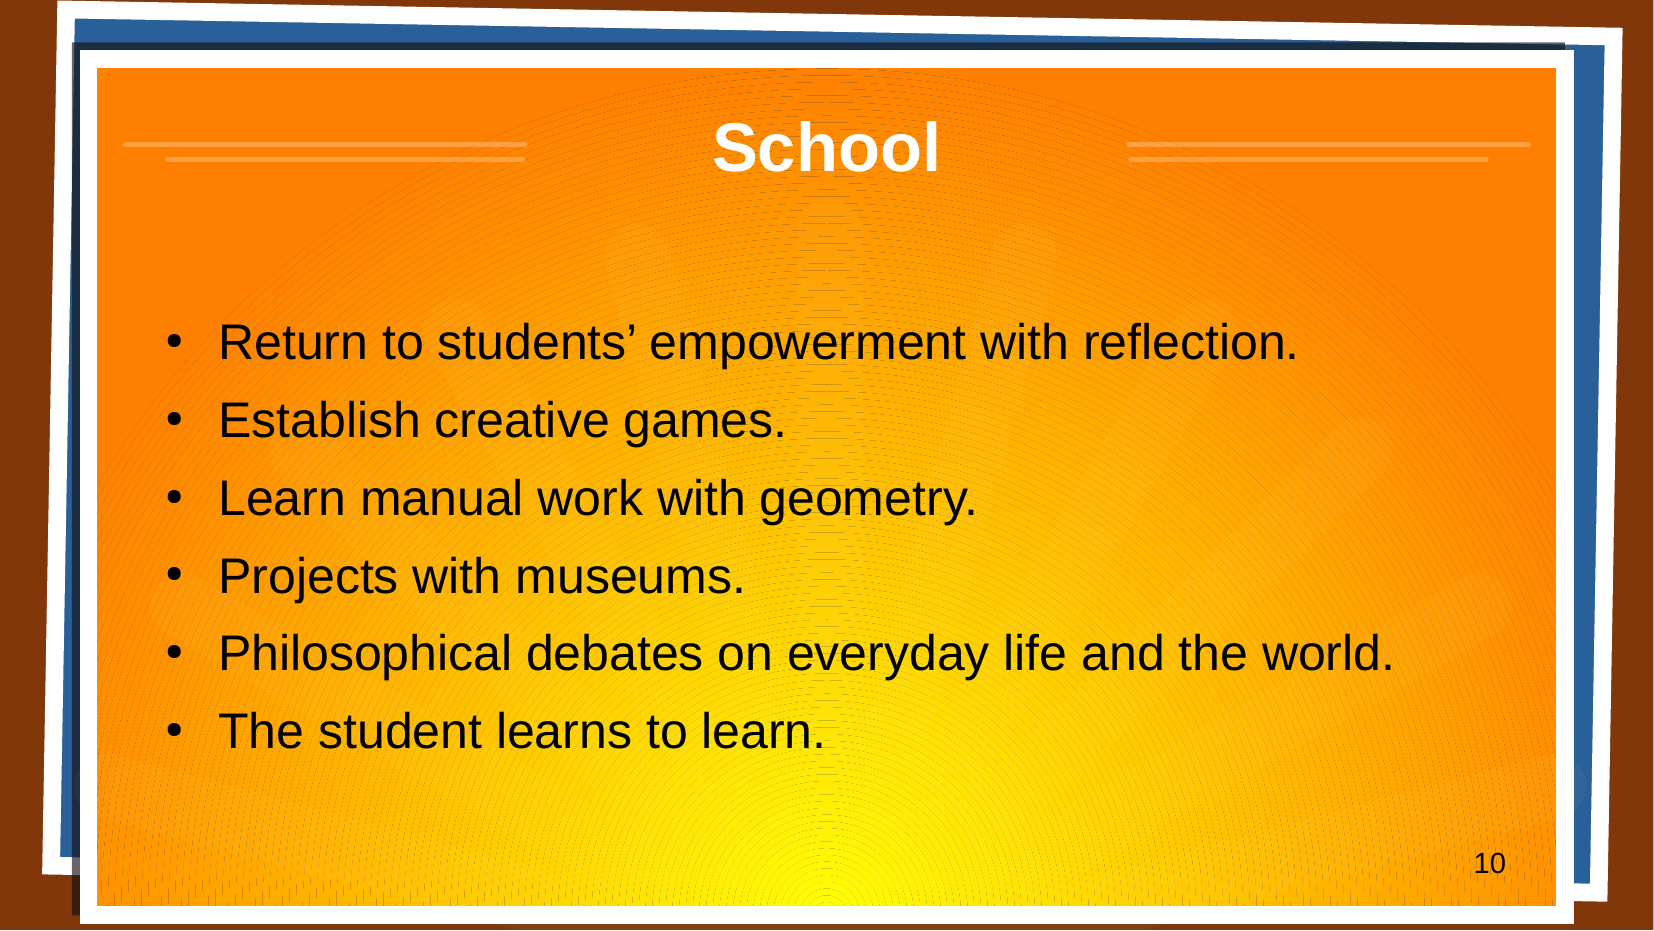

# School
Return to students’ empowerment with reflection.
Establish creative games.
Learn manual work with geometry.
Projects with museums.
Philosophical debates on everyday life and the world.
The student learns to learn.
10